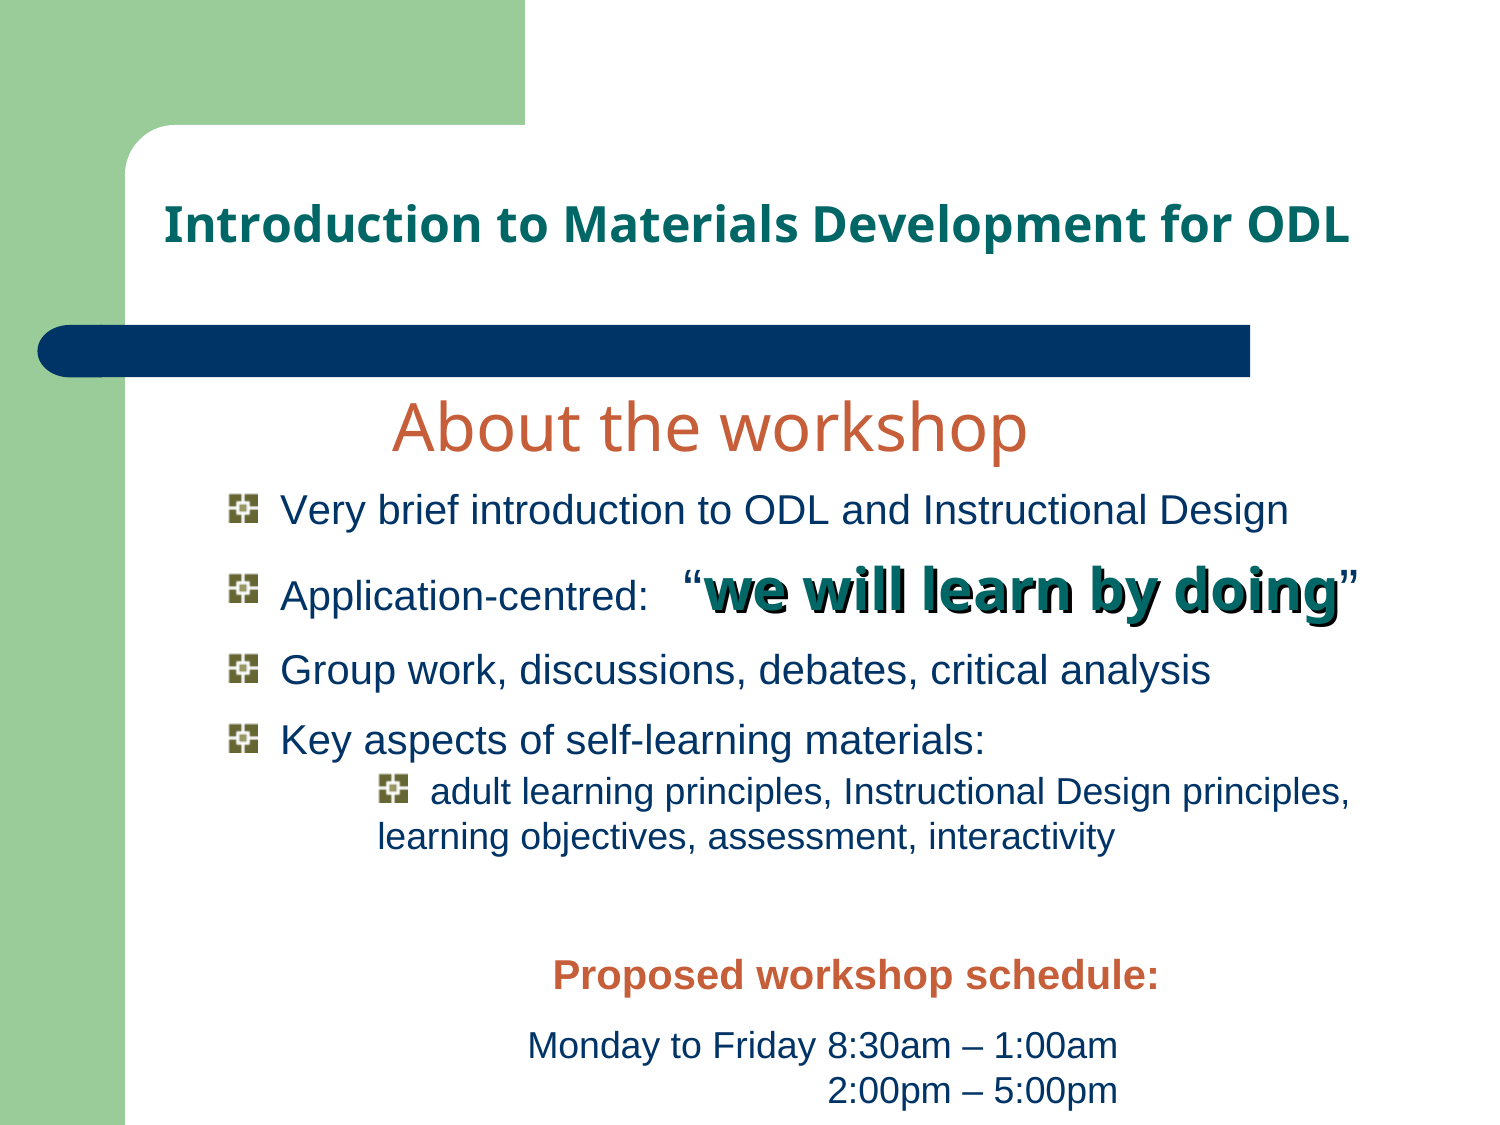

# Introduction to Materials Development for ODL
About the workshop
 Very brief introduction to ODL and Instructional Design
 Application-centred: “we will learn by doing”
 Group work, discussions, debates, critical analysis
 Key aspects of self-learning materials:
 adult learning principles, Instructional Design principles, learning objectives, assessment, interactivity
Proposed workshop schedule:
		Monday to Friday 	8:30am – 1:00am
				2:00pm – 5:00pm